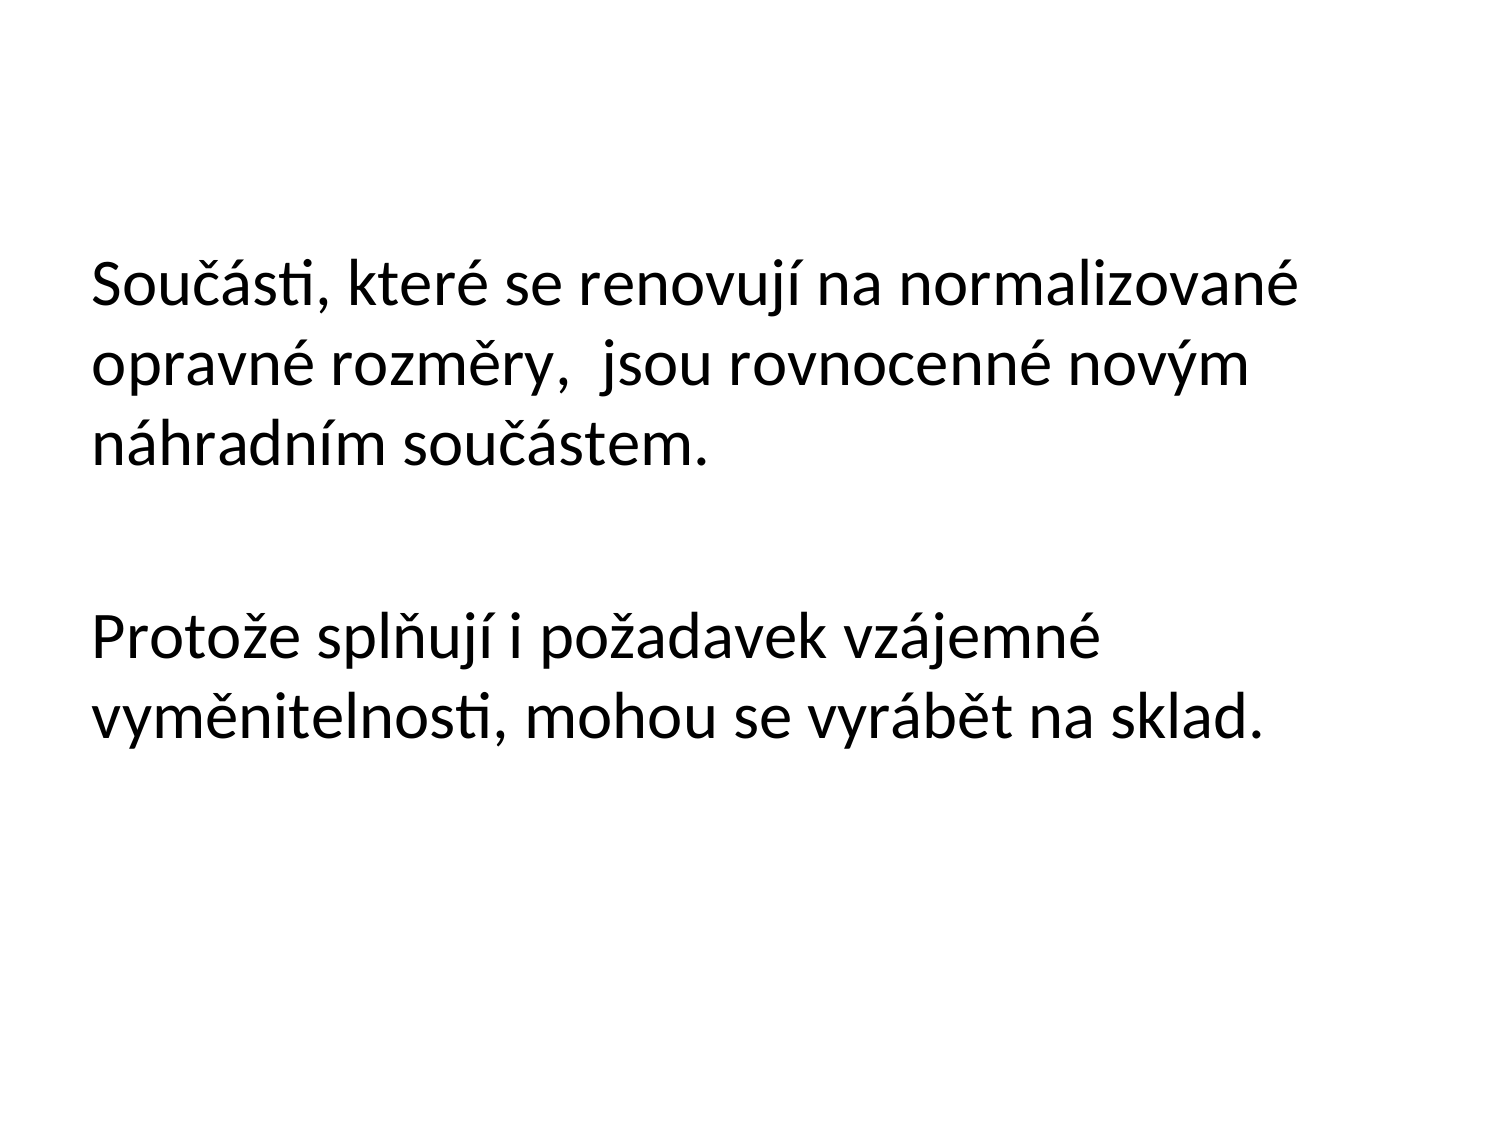

# Součásti, které se renovují na normalizované opravné rozměry, jsou rovnocenné novým náhradním součástem.
Protože splňují i požadavek vzájemné vyměnitelnosti, mohou se vyrábět na sklad.